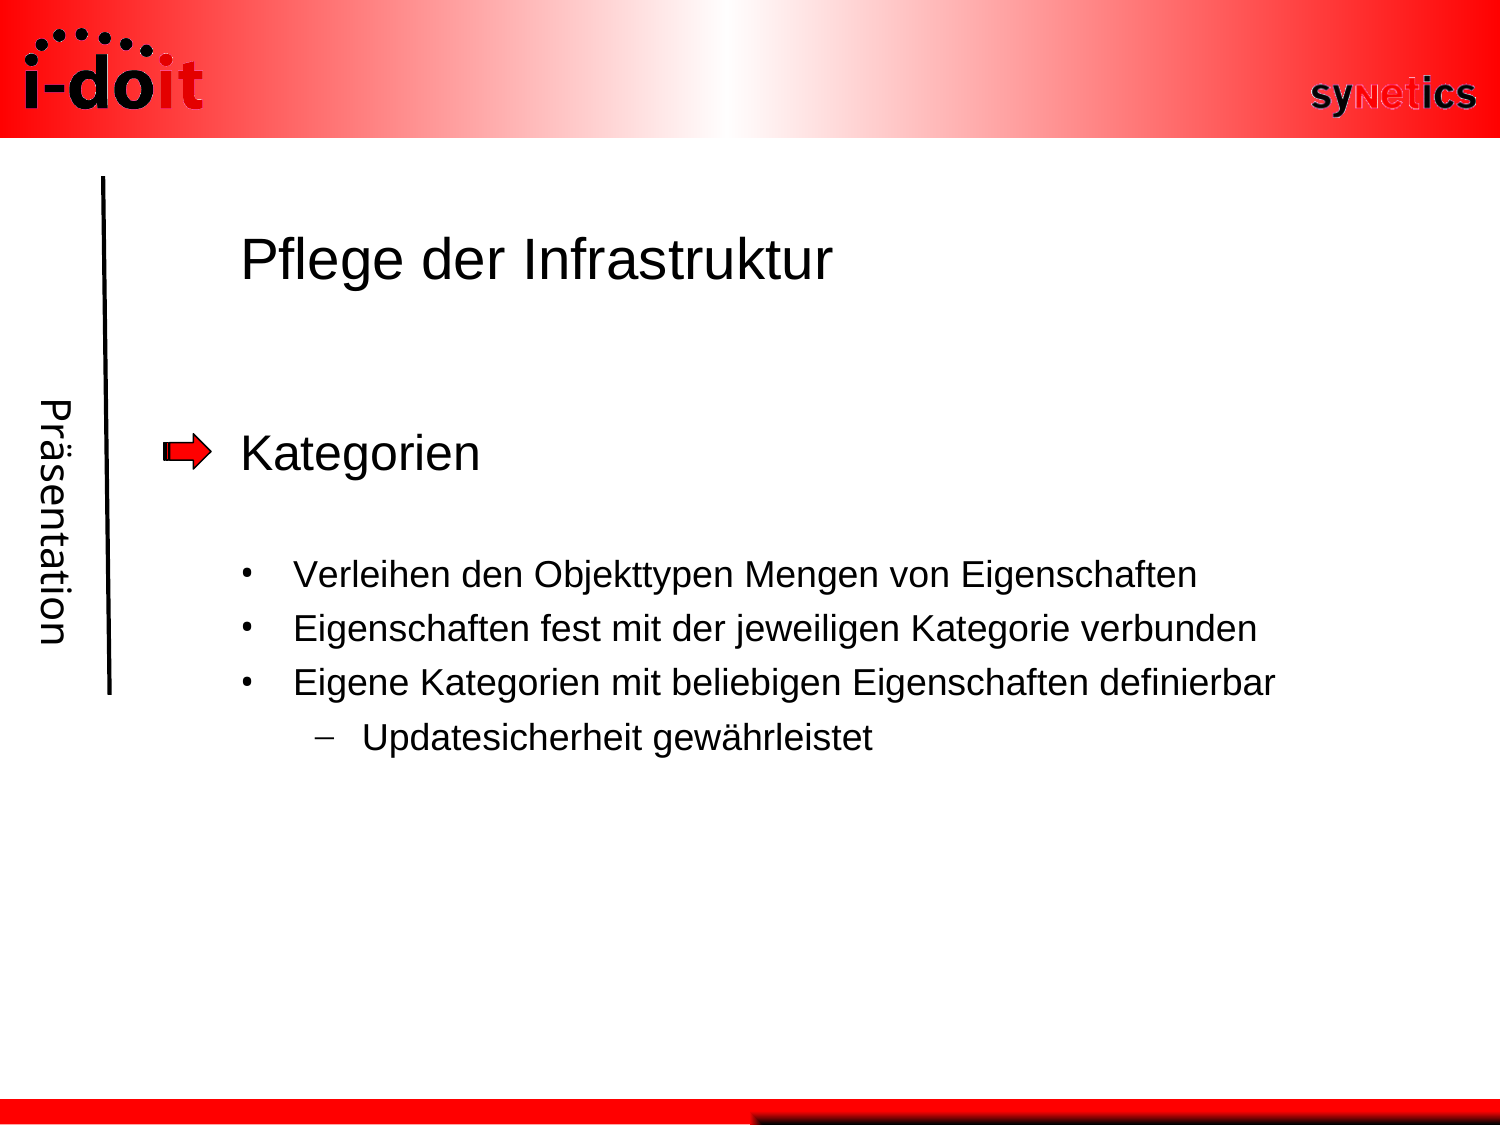

Pflege der Infrastruktur
Kategorien
Verleihen den Objekttypen Mengen von Eigenschaften
Eigenschaften fest mit der jeweiligen Kategorie verbunden
Eigene Kategorien mit beliebigen Eigenschaften definierbar
Updatesicherheit gewährleistet